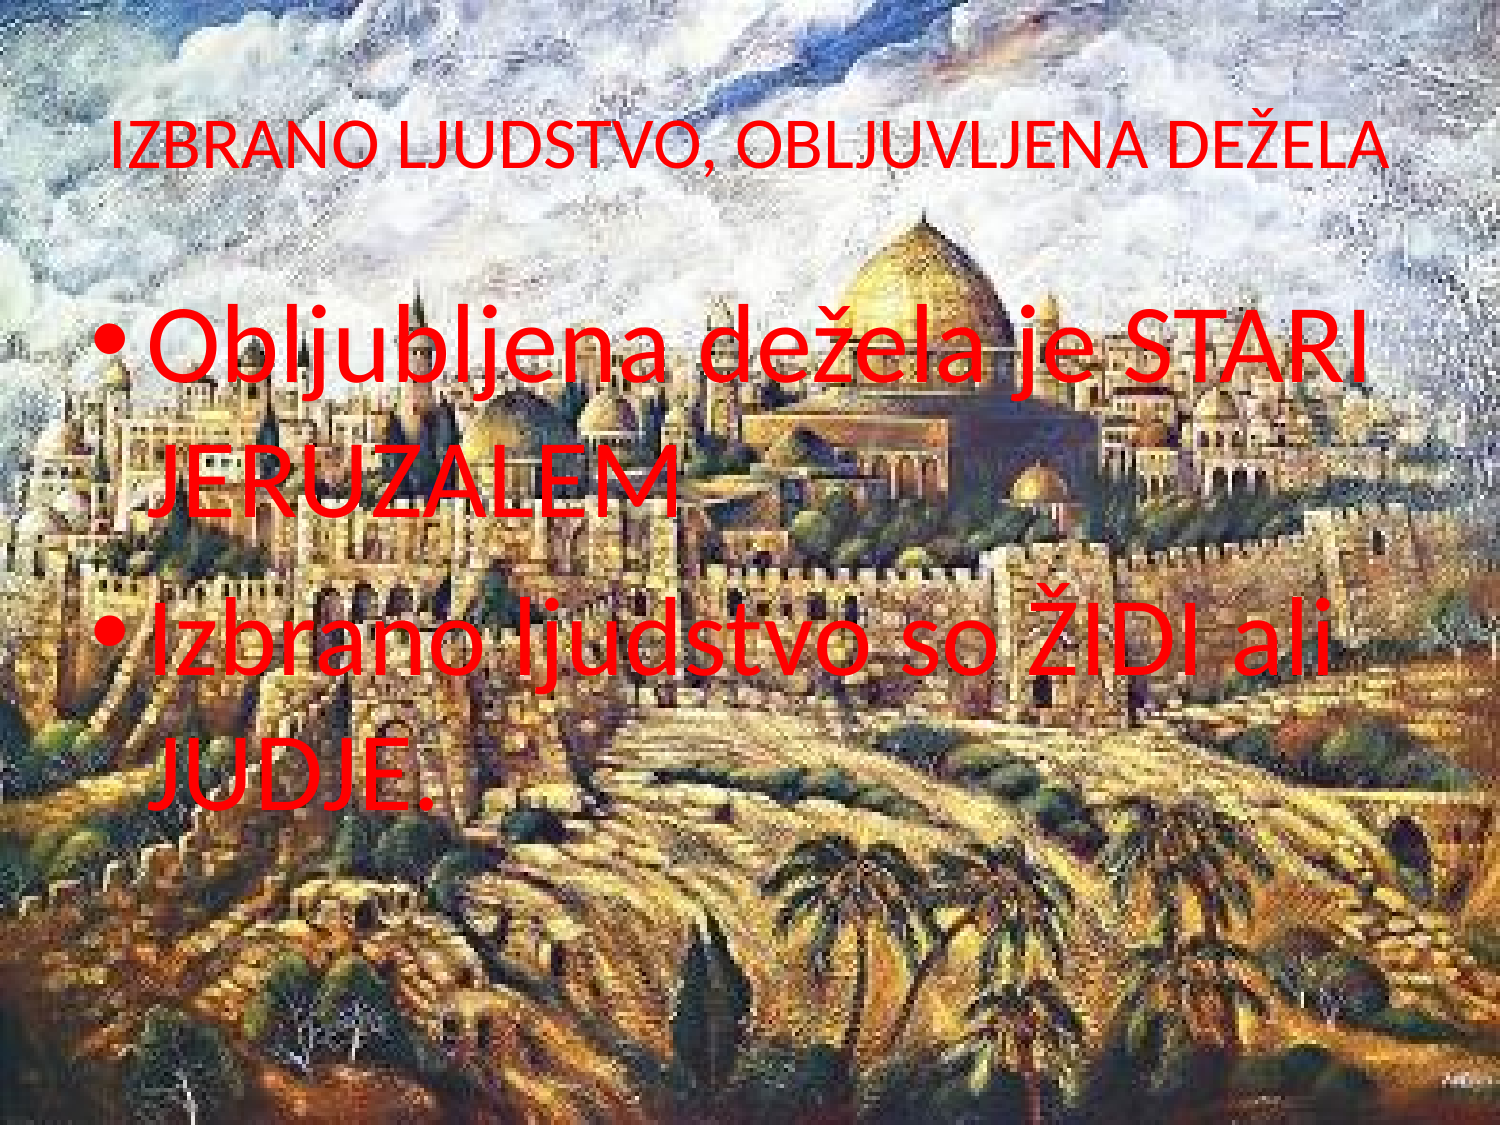

# IZBRANO LJUDSTVO, OBLJUVLJENA DEŽELA
Obljubljena dežela je STARI JERUZALEM
Izbrano ljudstvo so ŽIDI ali JUDJE.